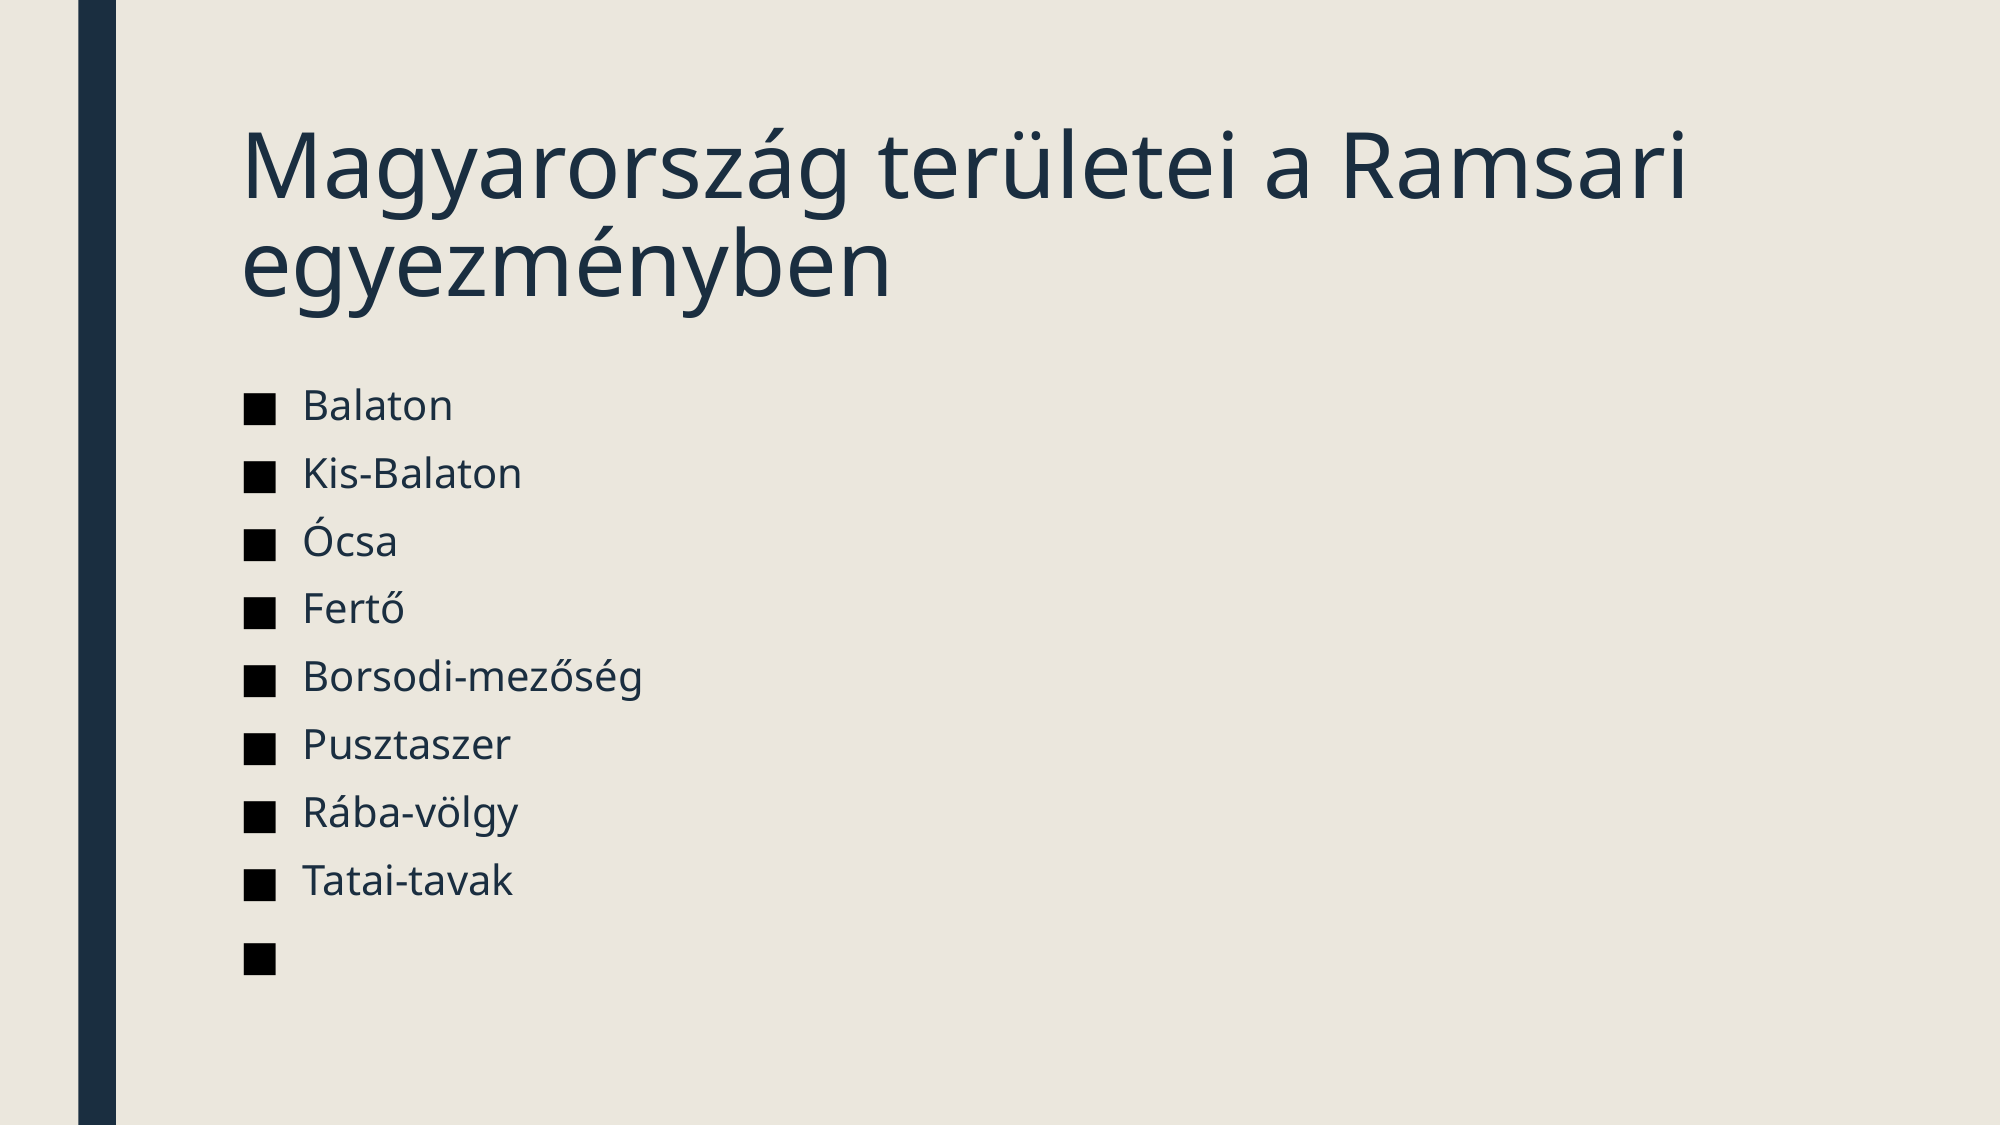

# Magyarország területei a Ramsari egyezményben
Balaton
Kis-Balaton
Ócsa
Fertő
Borsodi-mezőség
Pusztaszer
Rába-völgy
Tatai-tavak